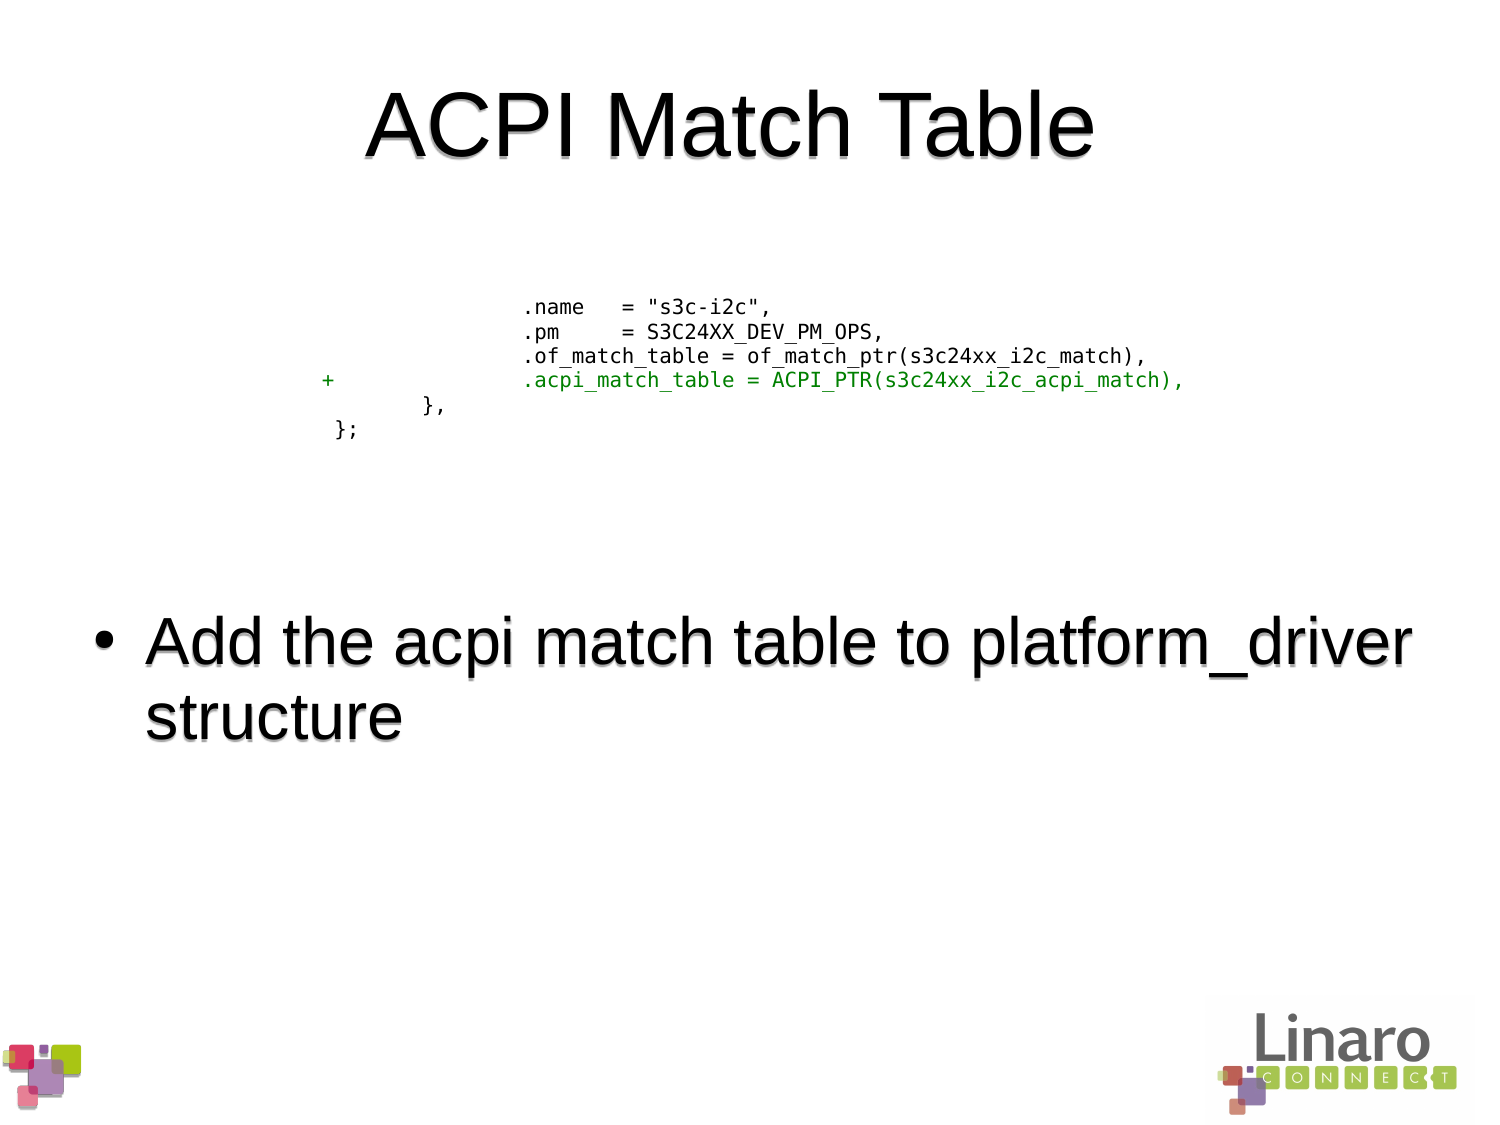

# ACPI Match Table
 .name = "s3c-i2c",
 .pm = S3C24XX_DEV_PM_OPS,
 .of_match_table = of_match_ptr(s3c24xx_i2c_match),
+ .acpi_match_table = ACPI_PTR(s3c24xx_i2c_acpi_match),
 },
 };
Add the acpi match table to platform_driver structure